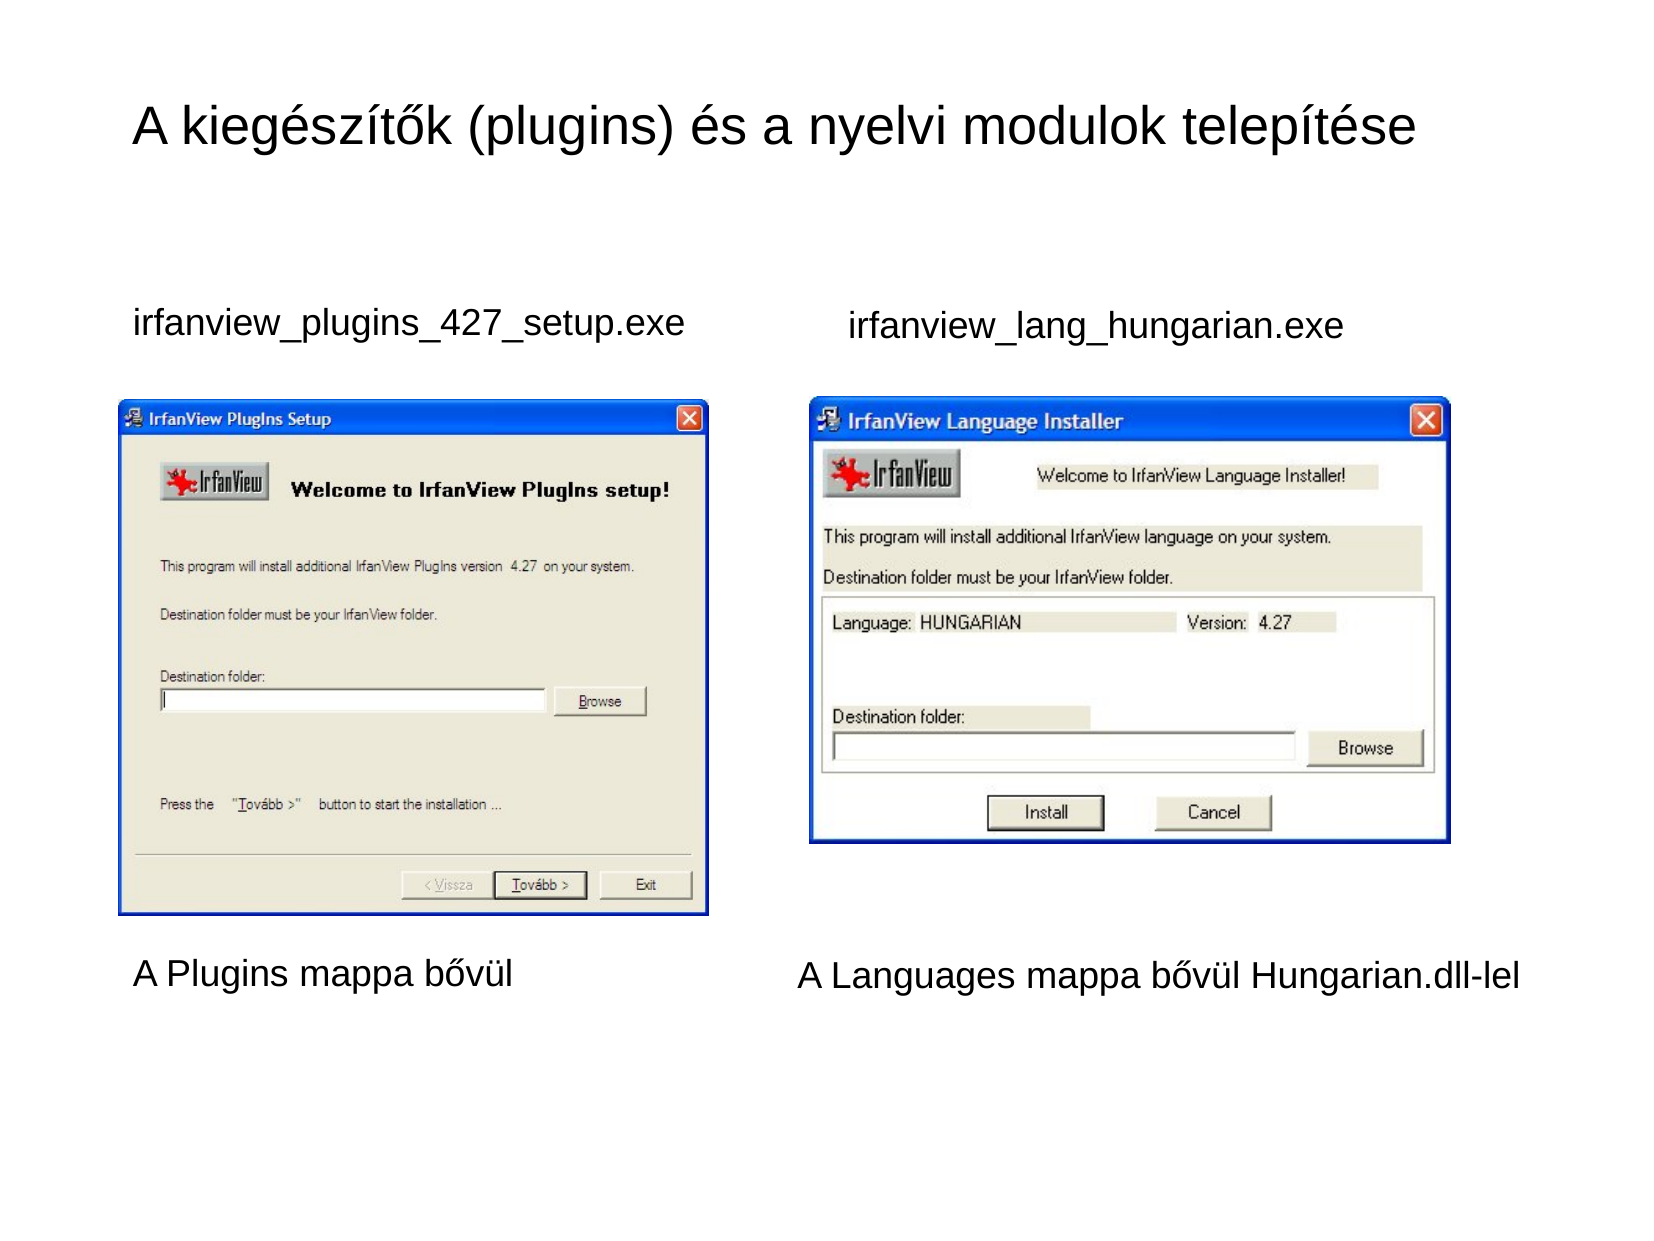

A kiegészítők (plugins) és a nyelvi modulok telepítése
irfanview_plugins_427_setup.exe
irfanview_lang_hungarian.exe
A Plugins mappa bővül
A Languages mappa bővül Hungarian.dll-lel